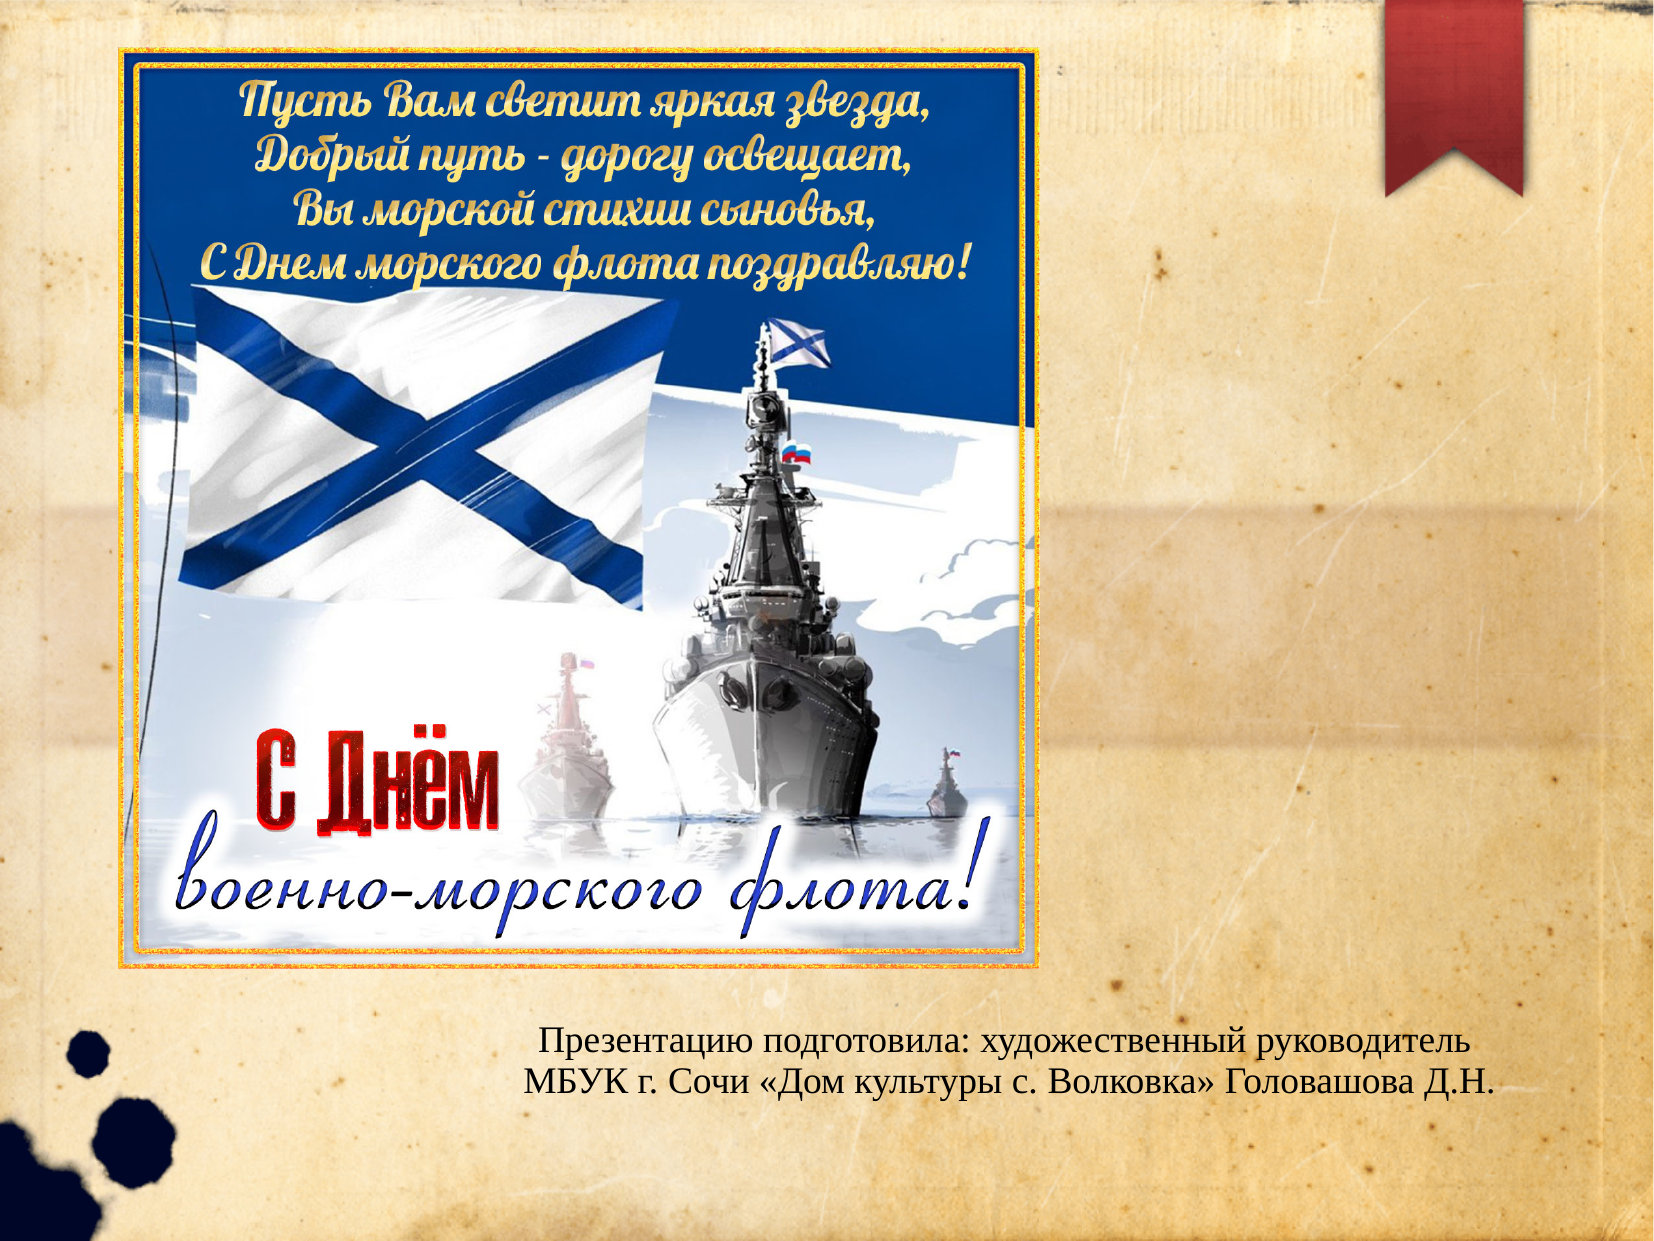

# Презентацию подготовила: художественный руководитель МБУК г. Сочи «Дом культуры с. Волковка» Головашова Д.Н.